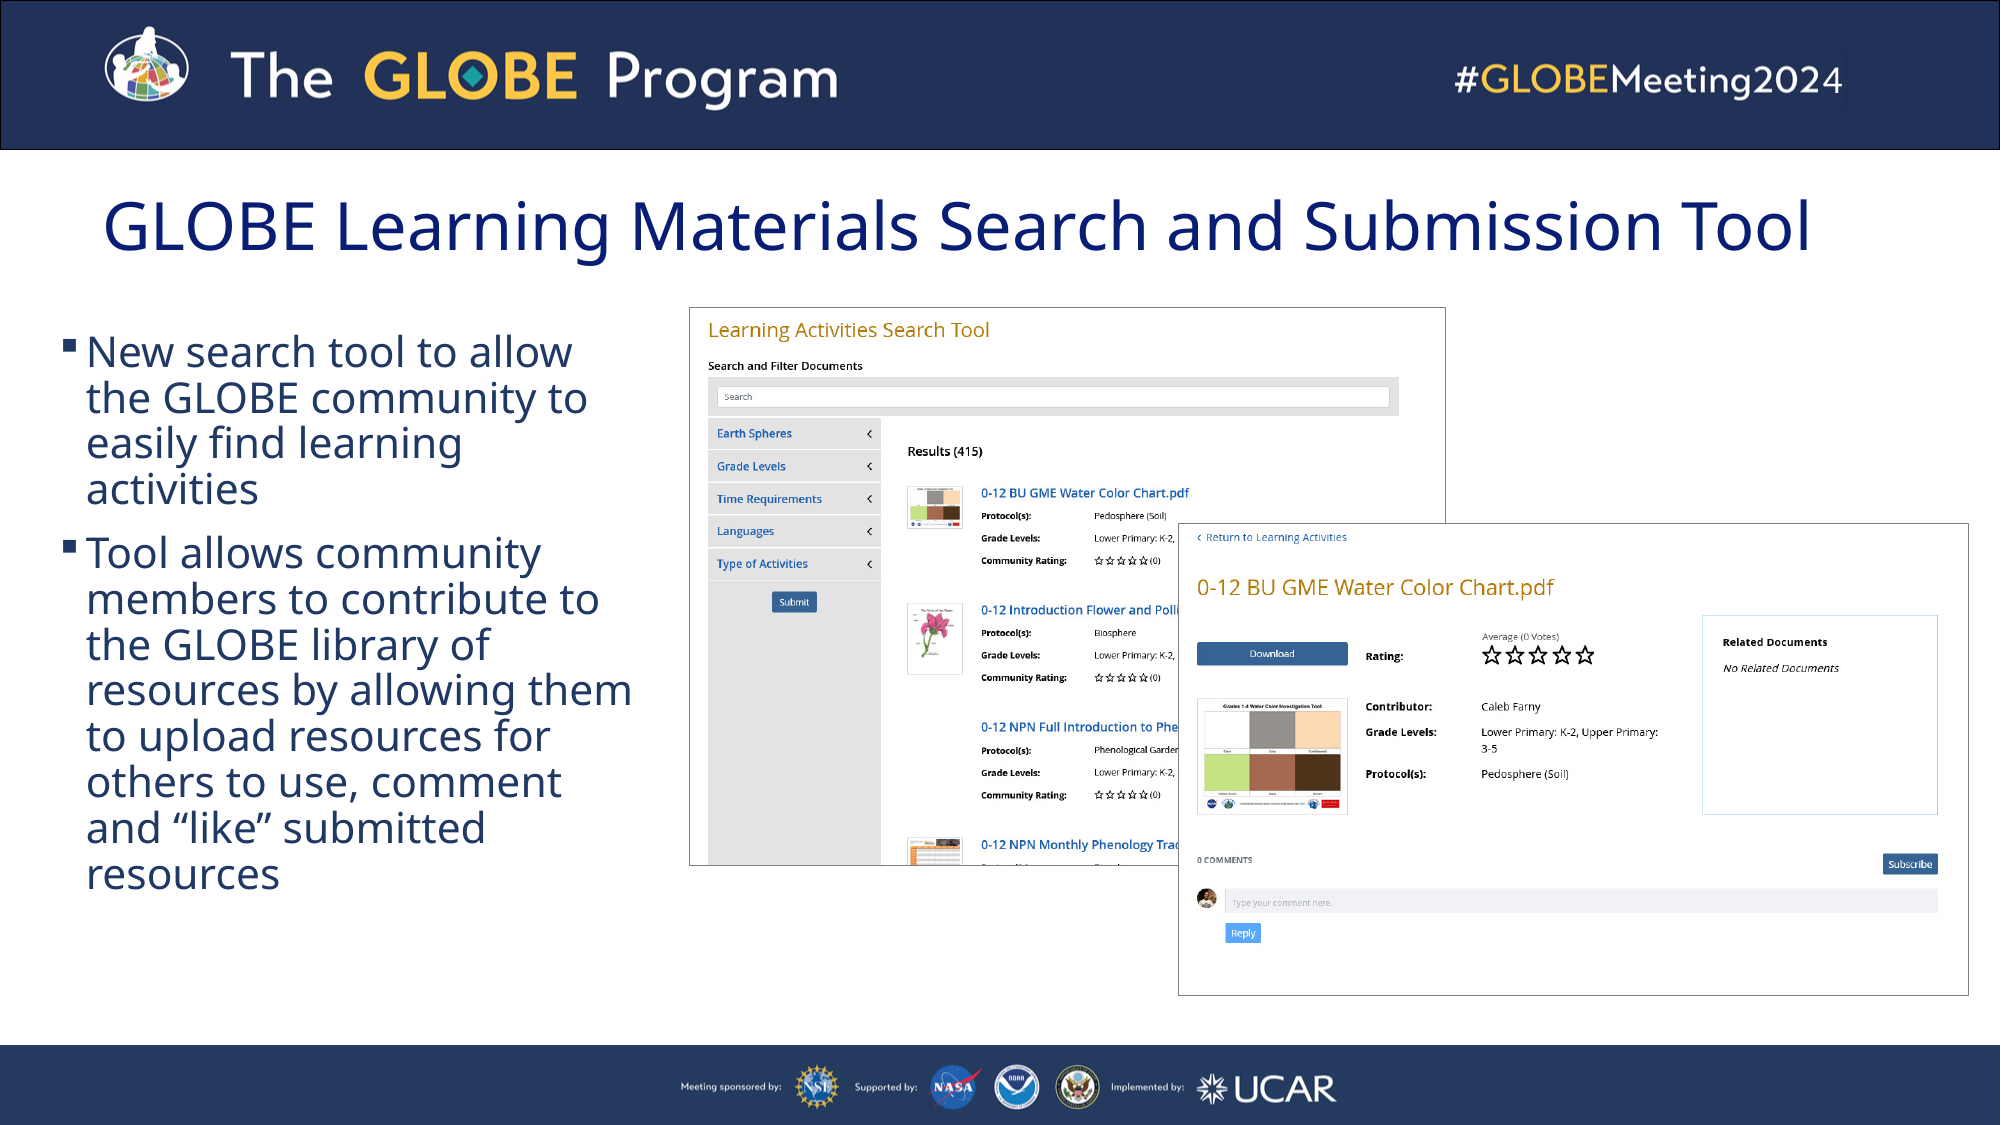

GLOBE Learning Materials Search and Submission Tool
# New search tool to allow the GLOBE community to easily find learning activities
Tool allows community members to contribute to the GLOBE library of resources by allowing them to upload resources for others to use, comment and “like” submitted resources